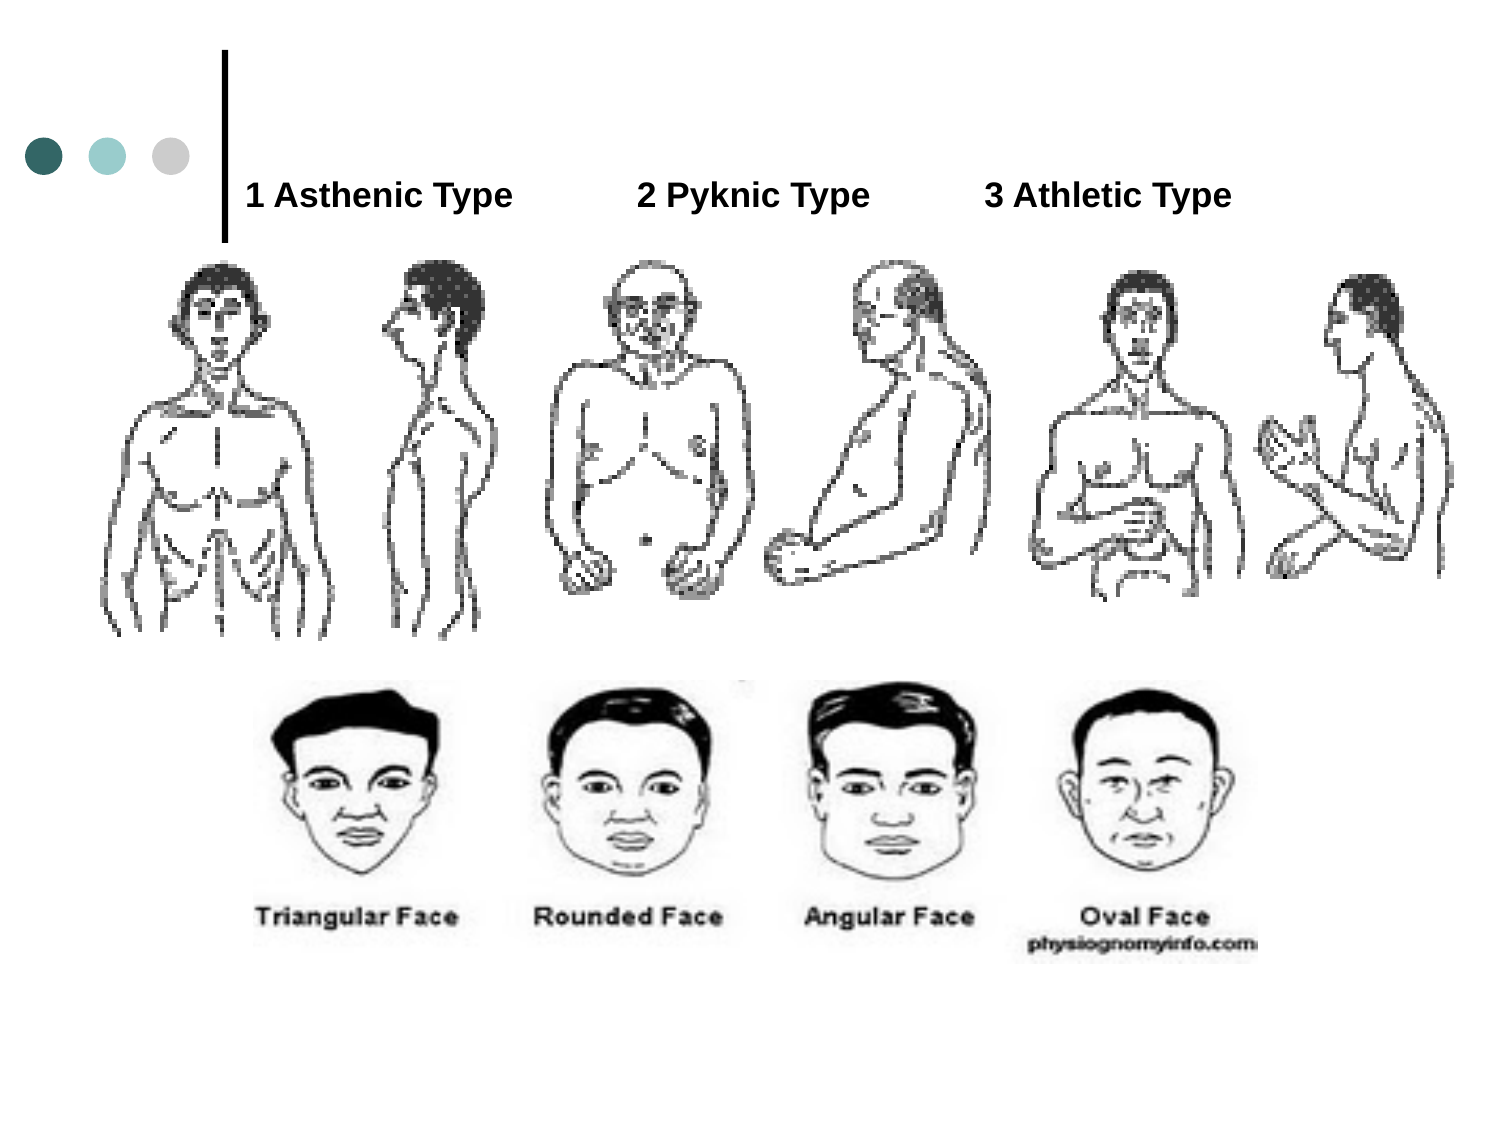

| 1 Asthenic Type | 2 Pyknic Type | 3 Athletic Type |
| --- | --- | --- |